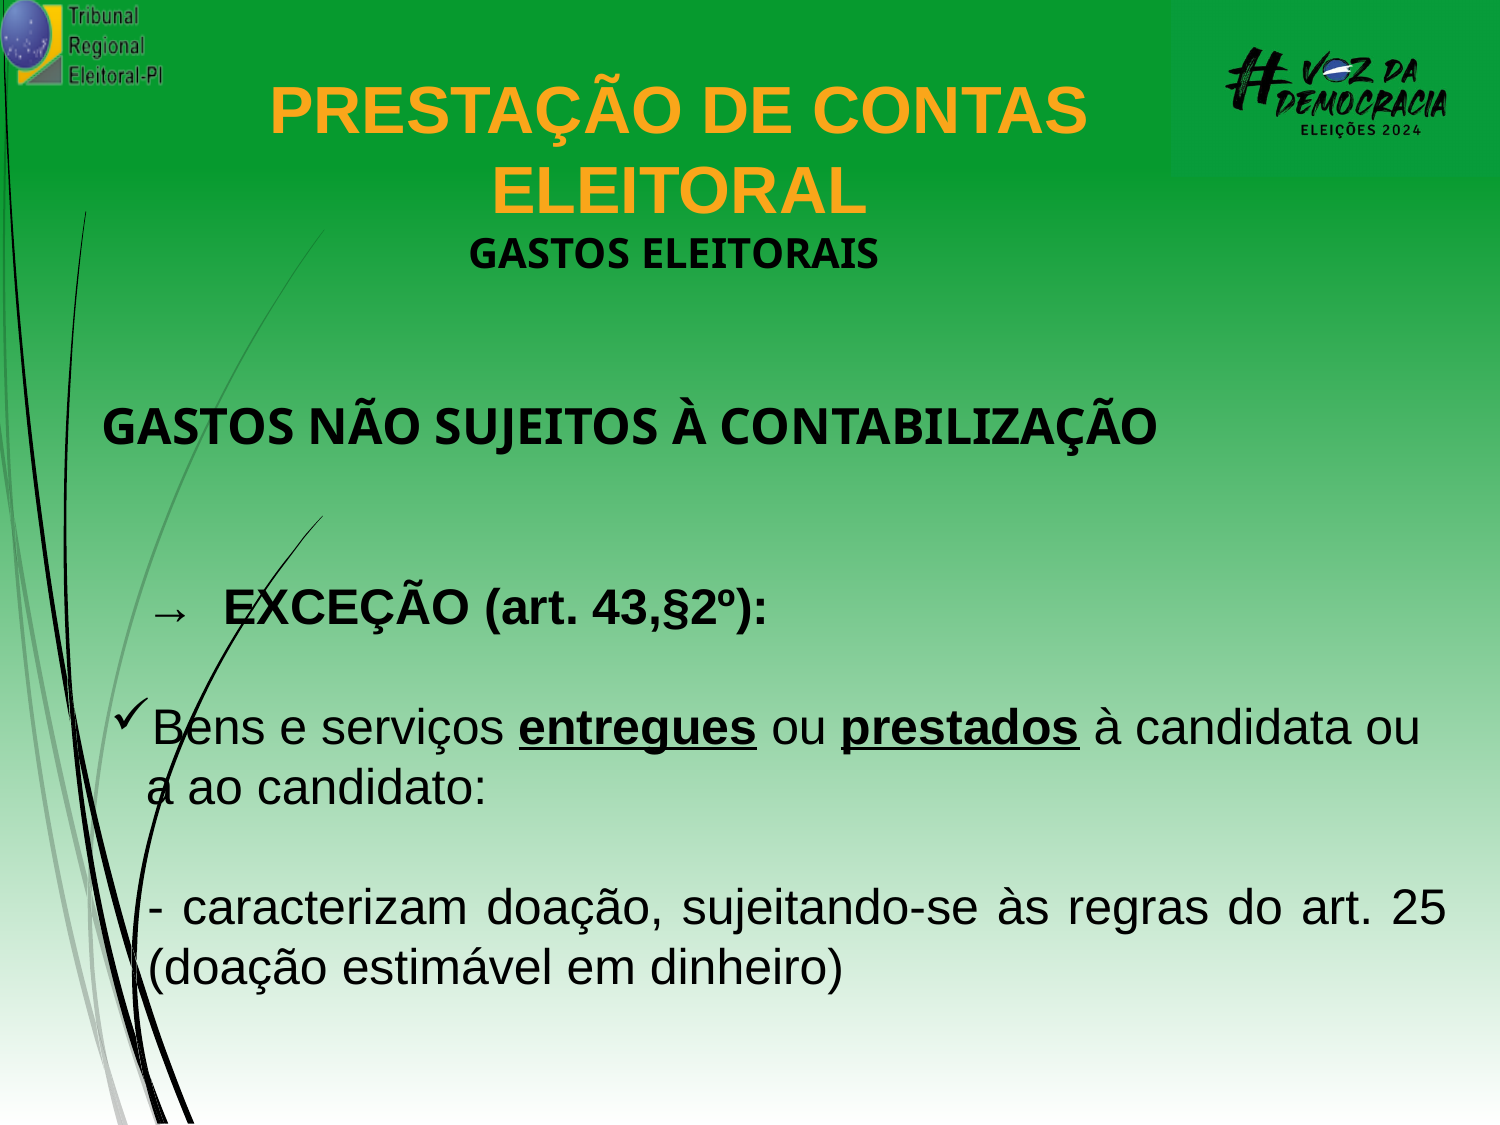

PRESTAÇÃO DE CONTAS
ELEITORAL
GASTOS ELEITORAIS
	GASTOS NÃO SUJEITOS À CONTABILIZAÇÃO
→ EXCEÇÃO (art. 43,§2º):
Bens e serviços entregues ou prestados à candidata ou a ao candidato:
- caracterizam doação, sujeitando-se às regras do art. 25 (doação estimável em dinheiro)